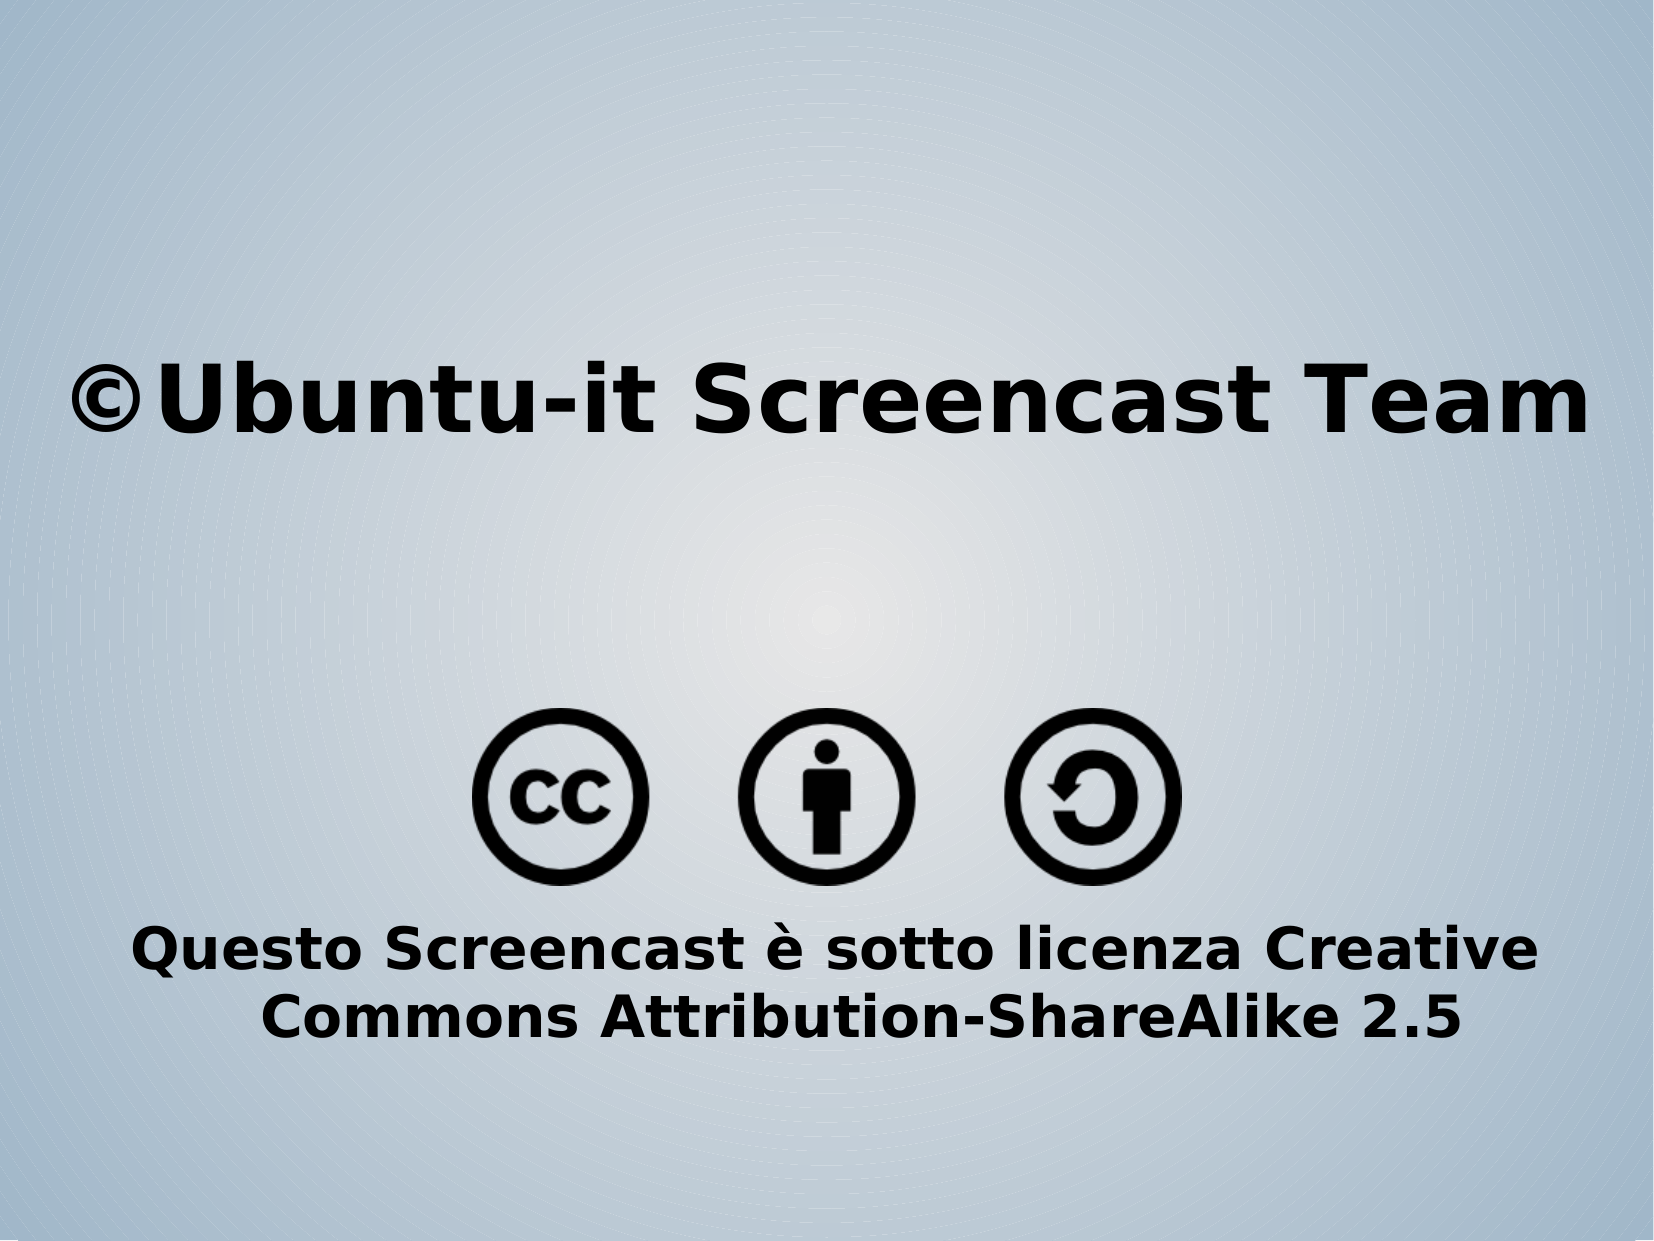

# ©Ubuntu-it Screencast Team
Questo Screencast è sotto licenza Creative Commons Attribution-ShareAlike 2.5